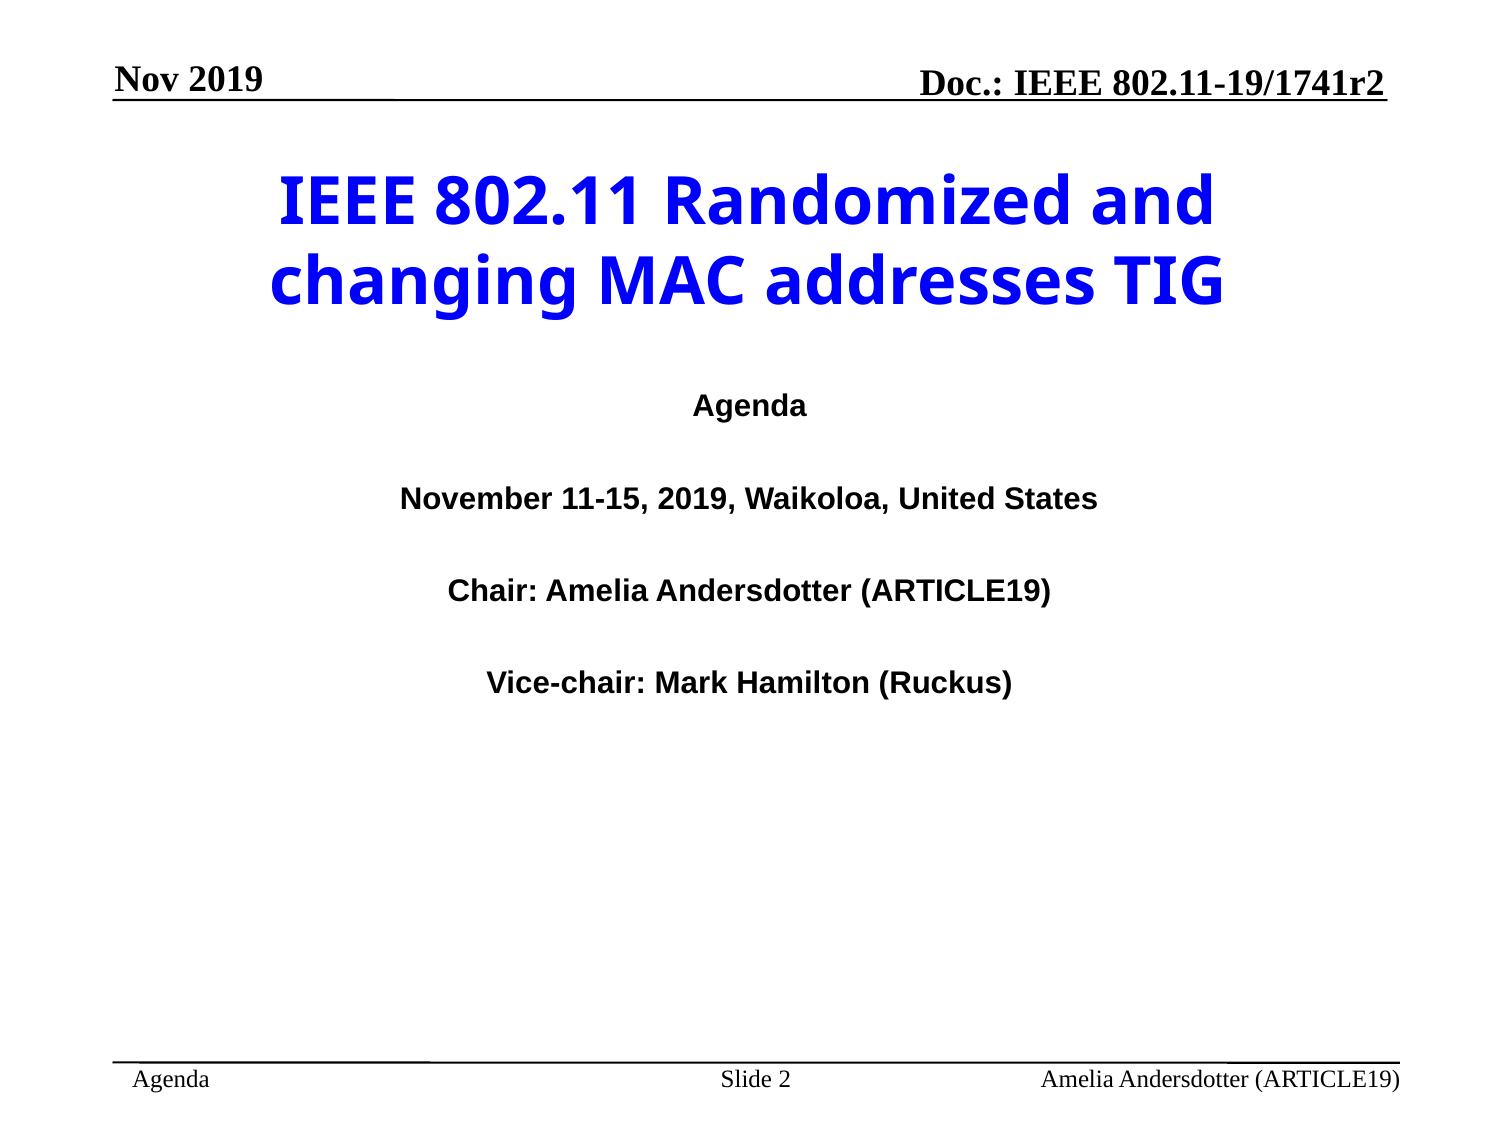

Nov 2019
IEEE 802.11 Randomized and changing MAC addresses TIG
Agenda
November 11-15, 2019, Waikoloa, United States
Chair: Amelia Andersdotter (ARTICLE19)
Vice-chair: Mark Hamilton (Ruckus)
Slide
Amelia Andersdotter (ARTICLE19)